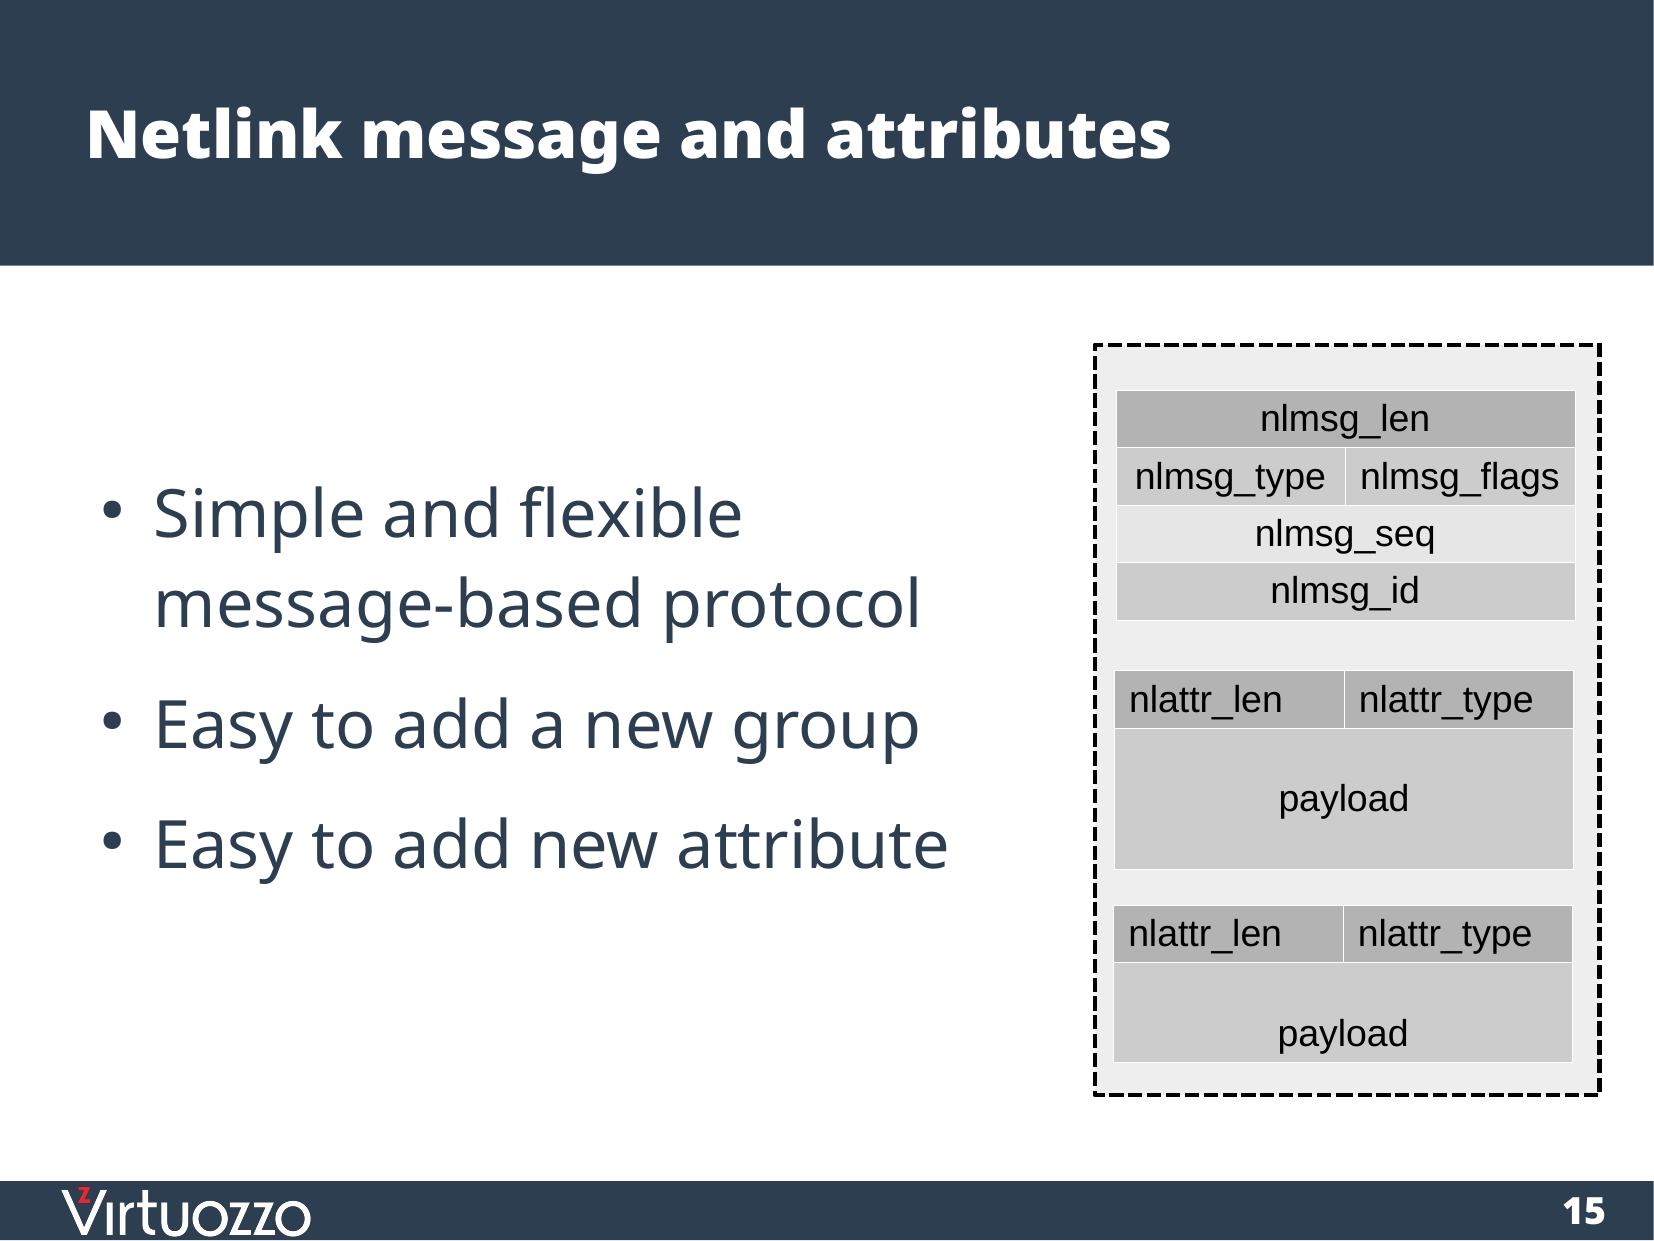

# Netlink message and attributes
| nlmsg\_len | |
| --- | --- |
| nlmsg\_type | nlmsg\_flags |
| nlmsg\_seq | |
| nlmsg\_id | |
Simple and flexible
message-based protocol
Easy to add a new group
Easy to add new attribute
| nlattr\_len | nlattr\_type |
| --- | --- |
| payload | |
| nlattr\_len | nlattr\_type |
| --- | --- |
| payload | |
15